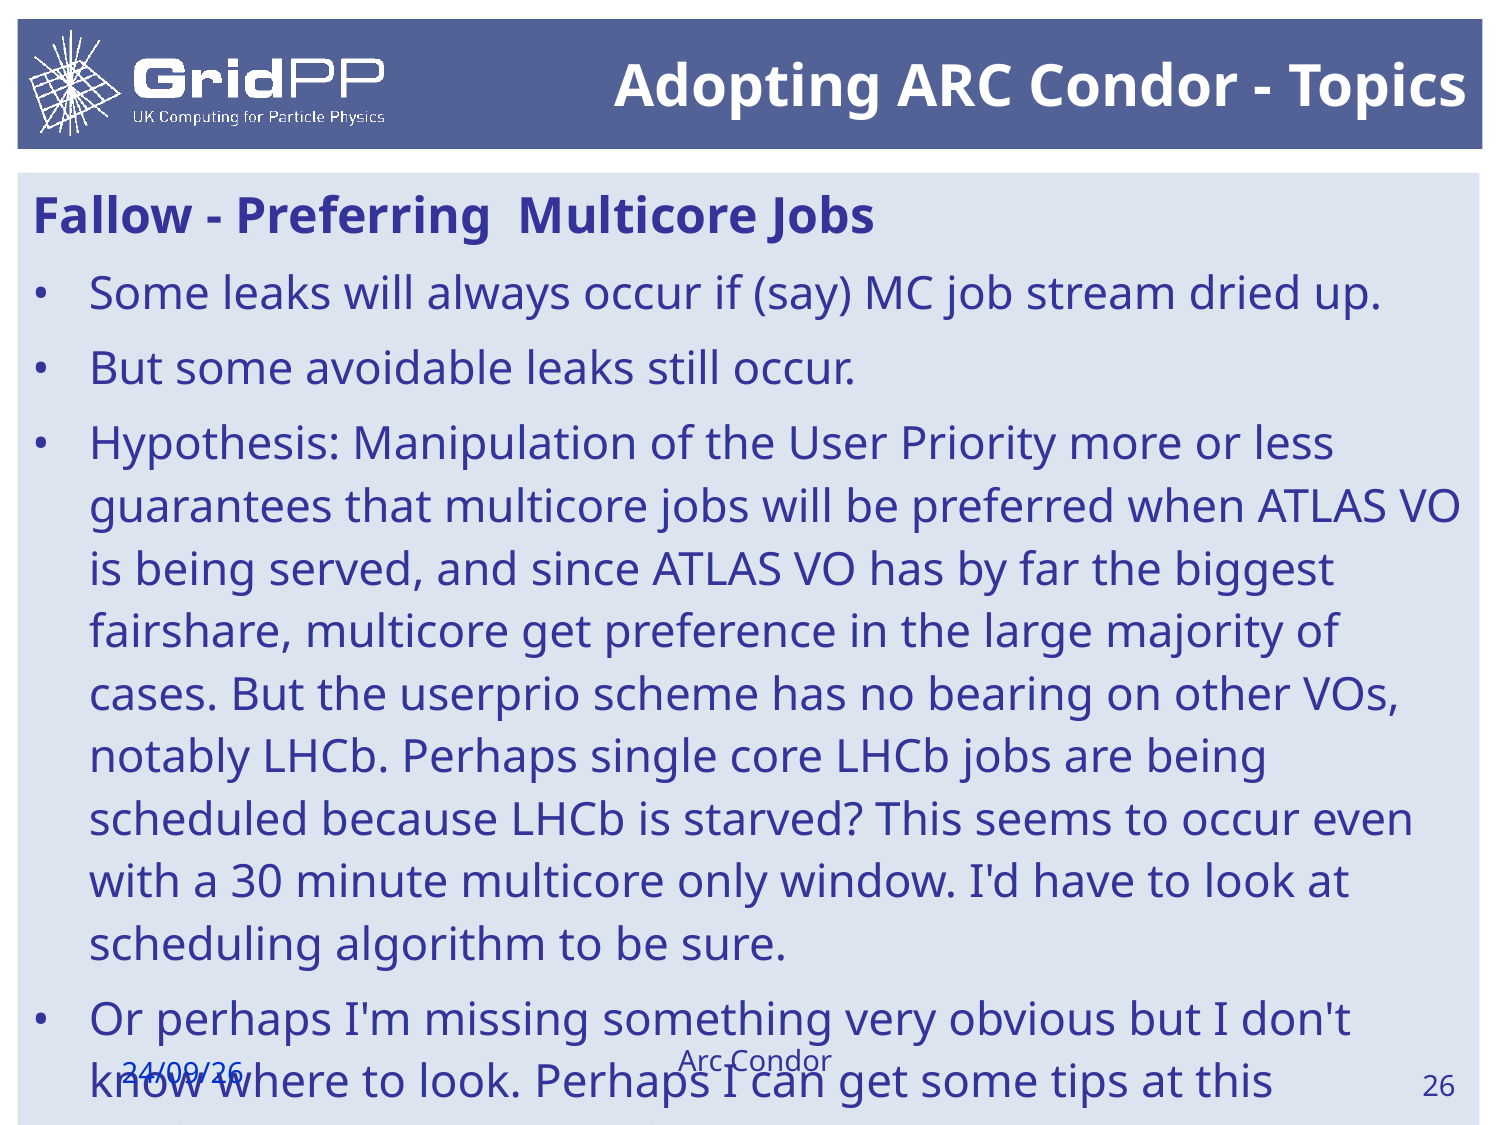

# Adopting ARC Condor - Topics
Fallow - Preferring Multicore Jobs
Some leaks will always occur if (say) MC job stream dried up.
But some avoidable leaks still occur.
Hypothesis: Manipulation of the User Priority more or less guarantees that multicore jobs will be preferred when ATLAS VO is being served, and since ATLAS VO has by far the biggest fairshare, multicore get preference in the large majority of cases. But the userprio scheme has no bearing on other VOs, notably LHCb. Perhaps single core LHCb jobs are being scheduled because LHCb is starved? This seems to occur even with a 30 minute multicore only window. I'd have to look at scheduling algorithm to be sure.
Or perhaps I'm missing something very obvious but I don't know where to look. Perhaps I can get some tips at this conference on how to prefer MC jobs. Latest news: Todd has given a link to his tips webpage. See his talk.
Arc Condor